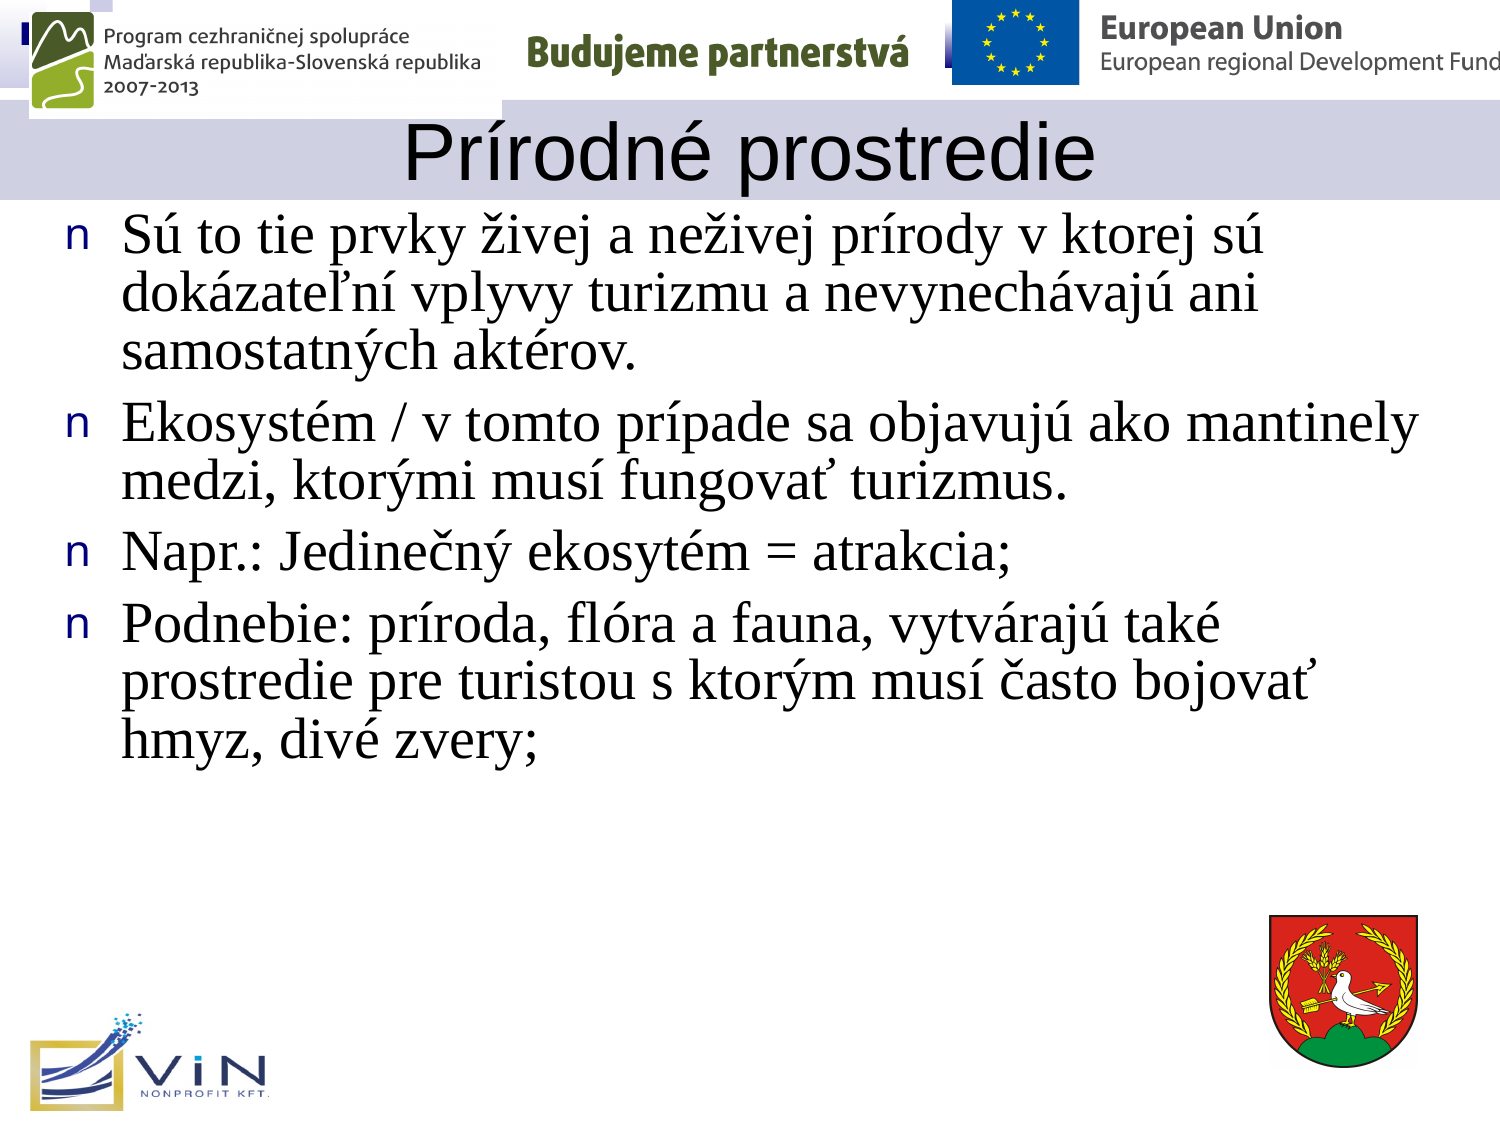

Prírodné prostredie
# Sú to tie prvky živej a neživej prírody v ktorej sú dokázateľní vplyvy turizmu a nevynechávajú ani samostatných aktérov.
Ekosystém / v tomto prípade sa objavujú ako mantinely medzi, ktorými musí fungovať turizmus.
Napr.: Jedinečný ekosytém = atrakcia;
Podnebie: príroda, flóra a fauna, vytvárajú také prostredie pre turistou s ktorým musí často bojovať hmyz, divé zvery;